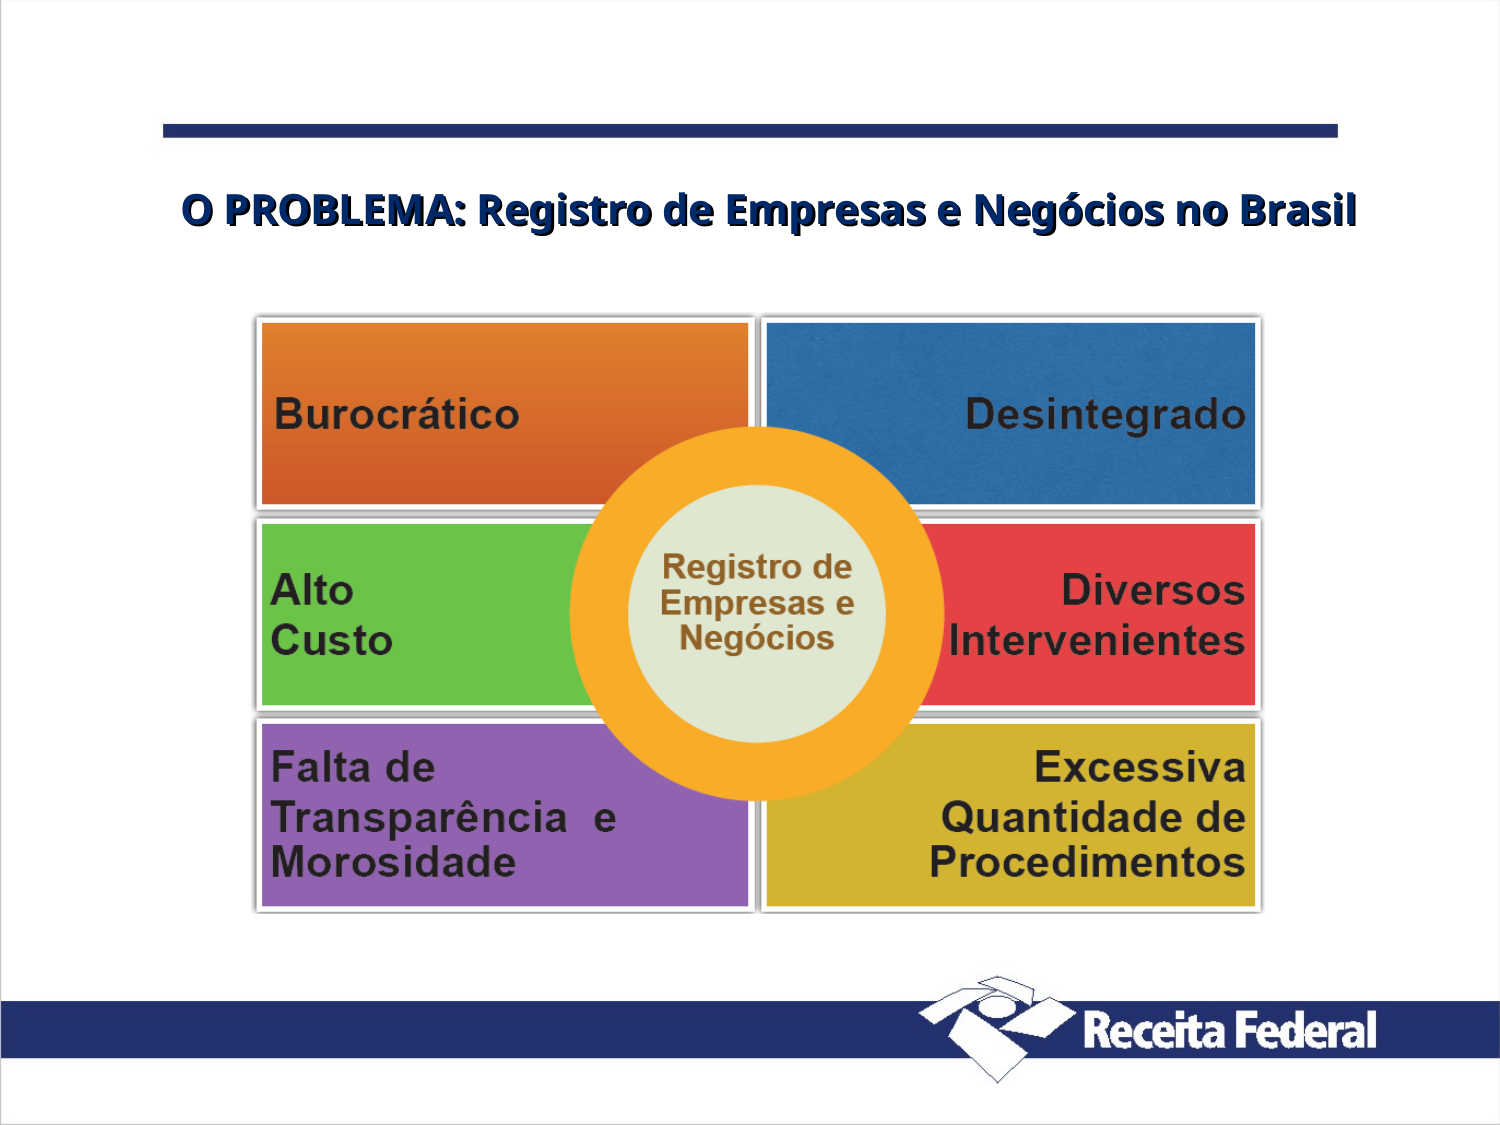

O PROBLEMA: Registro de Empresas e Negócios no Brasil